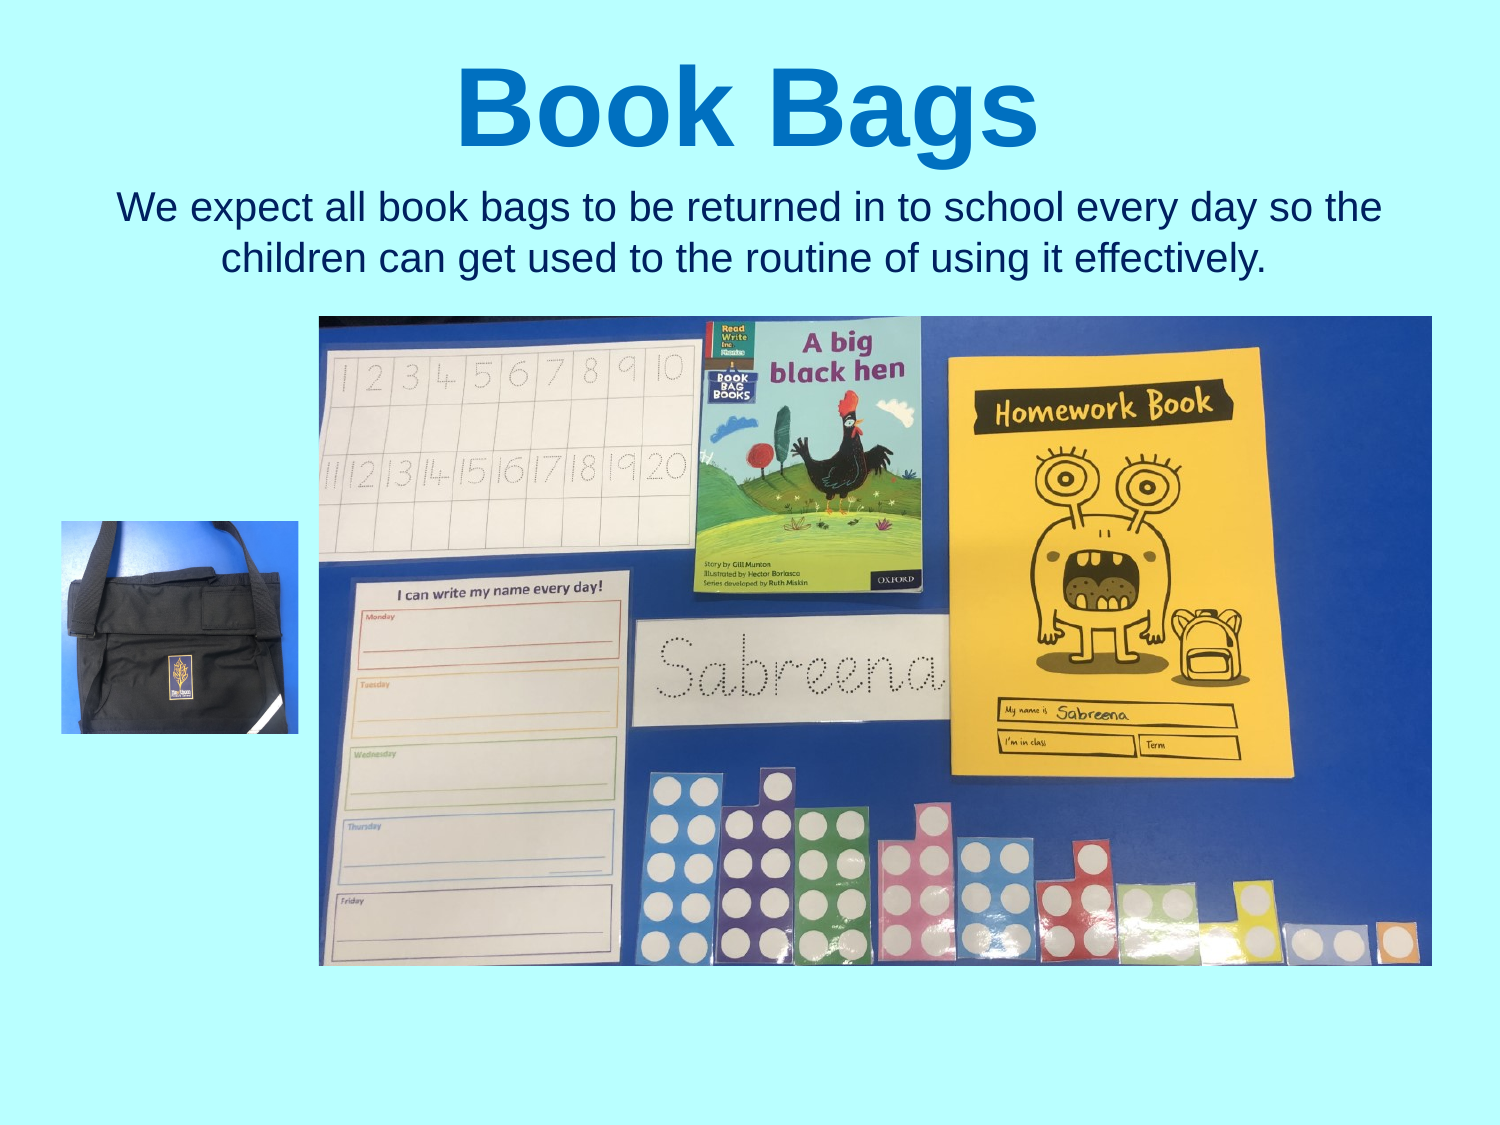

# Book Bags
We expect all book bags to be returned in to school every day so the children can get used to the routine of using it effectively.